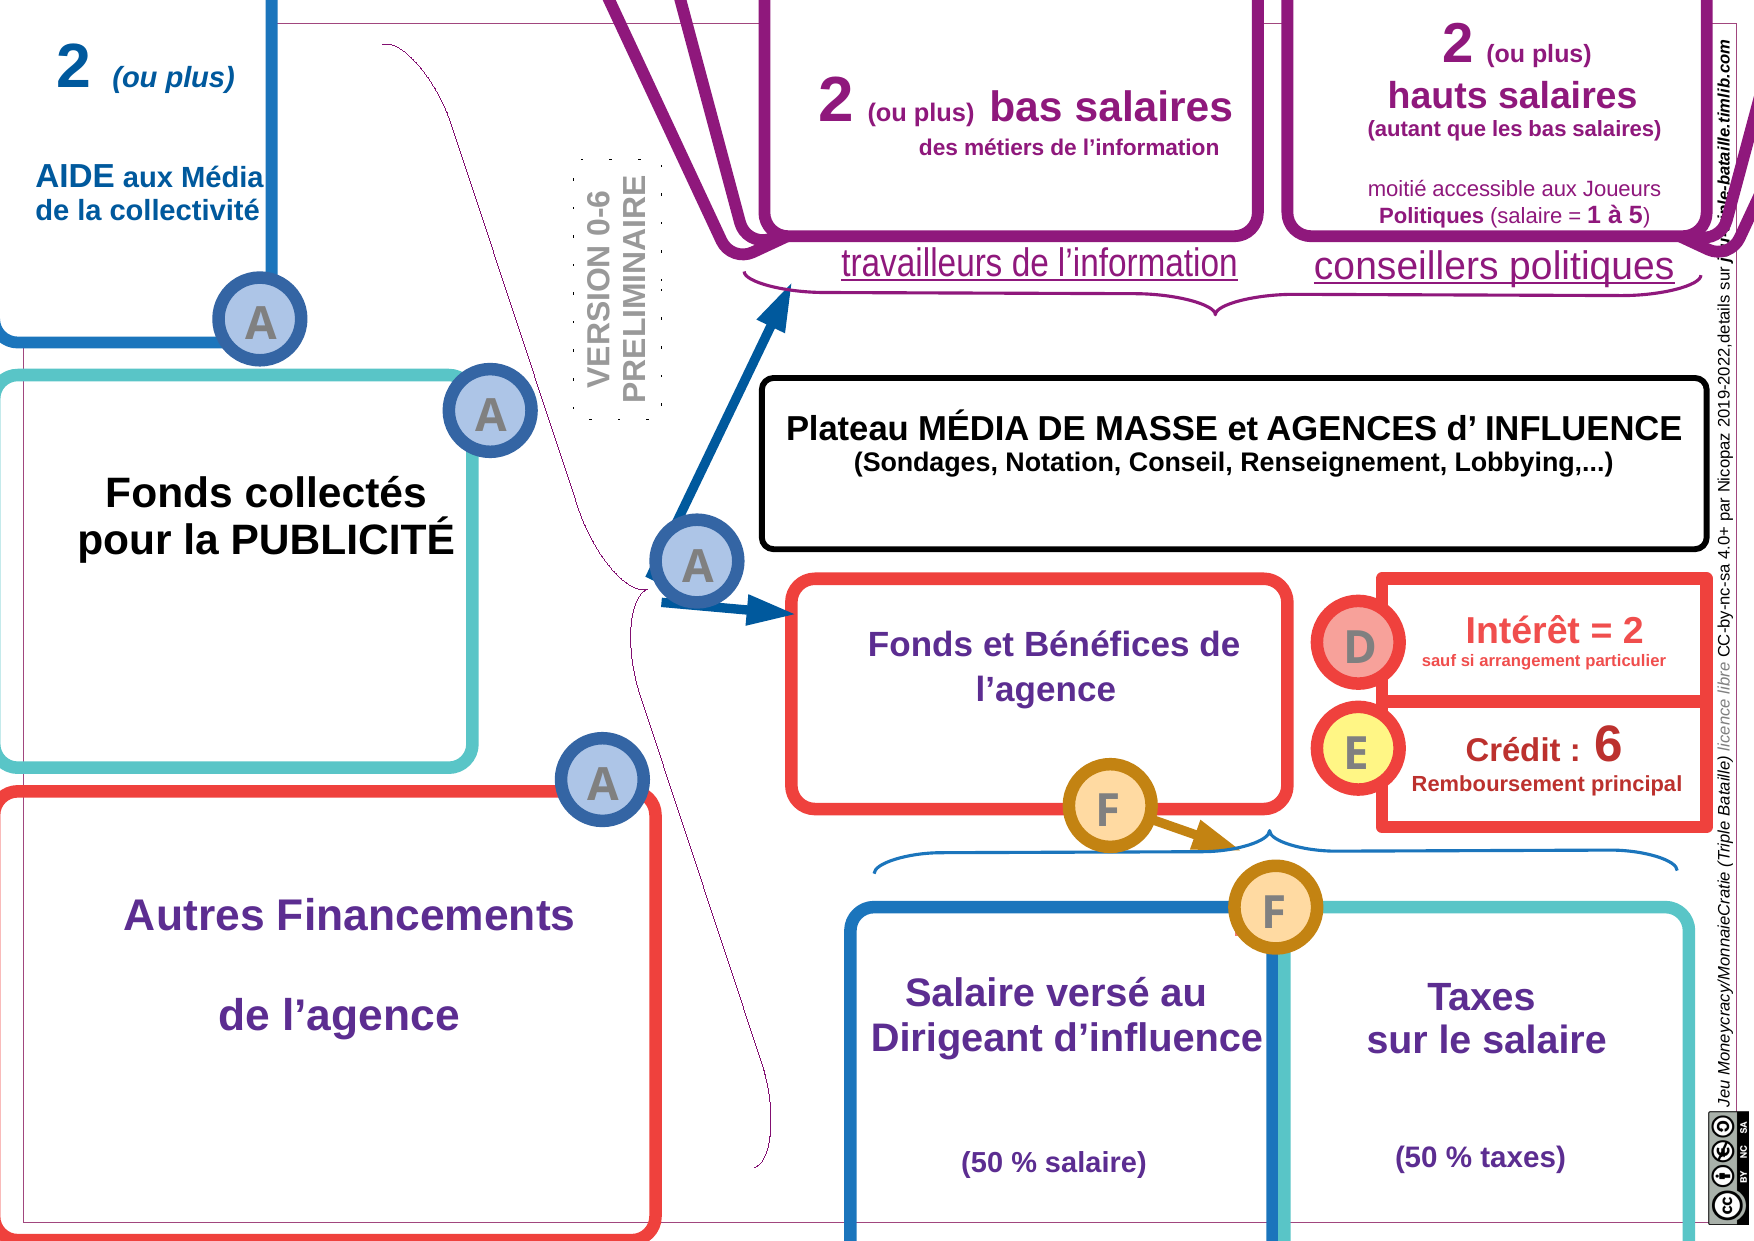

Pour chaque
MAISON construite :
payée 2 par le joueur
#
 2 (ou plus) bas salaires
 des métiers de l’information
 2 (ou plus)
 hauts salaires
(autant que les bas salaires)
moitié accessible aux Joueurs Politiques (salaire = 1 à 5)
Pour chaque
USINE construite :
payée 8 par le joueur
2 (ou plus)
AIDE aux Média de la collectivité
A
A
B
B
C
travailleurs de l’information
conseillers politiques
VERSION 0-6
PRELIMINAIRE
A
D
Fonds collectés pour la PUBLICITÉ
A
Plateau MÉDIA DE MASSE et AGENCES d’ INFLUENCE
(Sondages, Notation, Conseil, Renseignement, Lobbying,...)
Augmentation du budget : Le budget utile des travailleurs de l’information ne peut être augmenté que de NbJoueurs/4 par tour. (pensez à anticiper...)
E
A
F
Fonds et Bénéfices de l’agence
 Intérêt = 2
sauf si arrangement particulier
D
Crédit : 6
 Remboursement principal
Vote et Influence : Chaque monnaie dépensée en salaire permet d’orienter le vote de 2 non-joueurs, et d’un seul si crise économique.
Pour vaincre l’inertie face à tout changement il faut une large majorité (+20%), ou plusieurs tours d’essais (-5 % par tour).
Les non-joueurs hors influence sont tirés au sort (1 à 10 = opposé ; tête= selon media)
E
A
F
Autres Financements
de l’agence
F
Salaire versé au
 Dirigeant d’influence
 (50 % salaire)
Taxes
sur le salaire
 (50 % taxes)
VERSION 0-6 PRELIMINAIRE
F